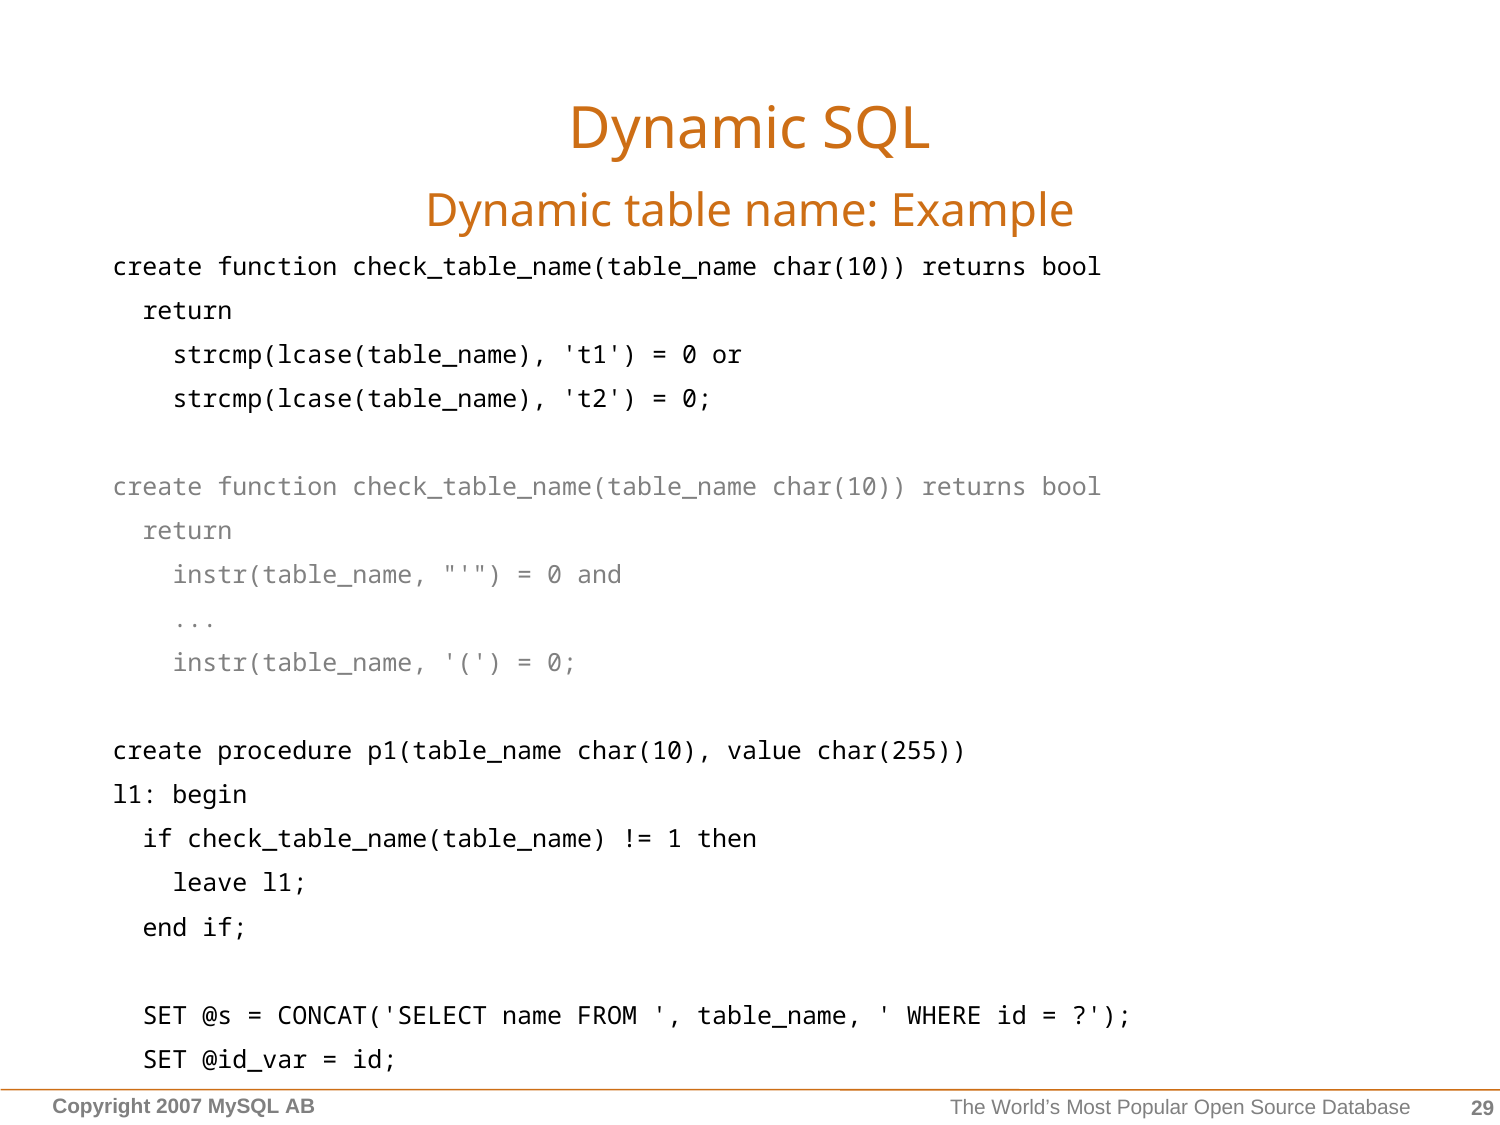

# Dynamic SQL Dynamic table name: Example
create function check_table_name(table_name char(10)) returns bool
 return
 strcmp(lcase(table_name), 't1') = 0 or
 strcmp(lcase(table_name), 't2') = 0;
create function check_table_name(table_name char(10)) returns bool
 return
 instr(table_name, "'") = 0 and
 ...
 instr(table_name, '(') = 0;
create procedure p1(table_name char(10), value char(255))
l1: begin
 if check_table_name(table_name) != 1 then
 leave l1;
 end if;
 SET @s = CONCAT('SELECT name FROM ', table_name, ' WHERE id = ?');
 SET @id_var = id;
 PREPARE s1 FROM @s;
 EXECUTE s1 USING @id_var;
end l1